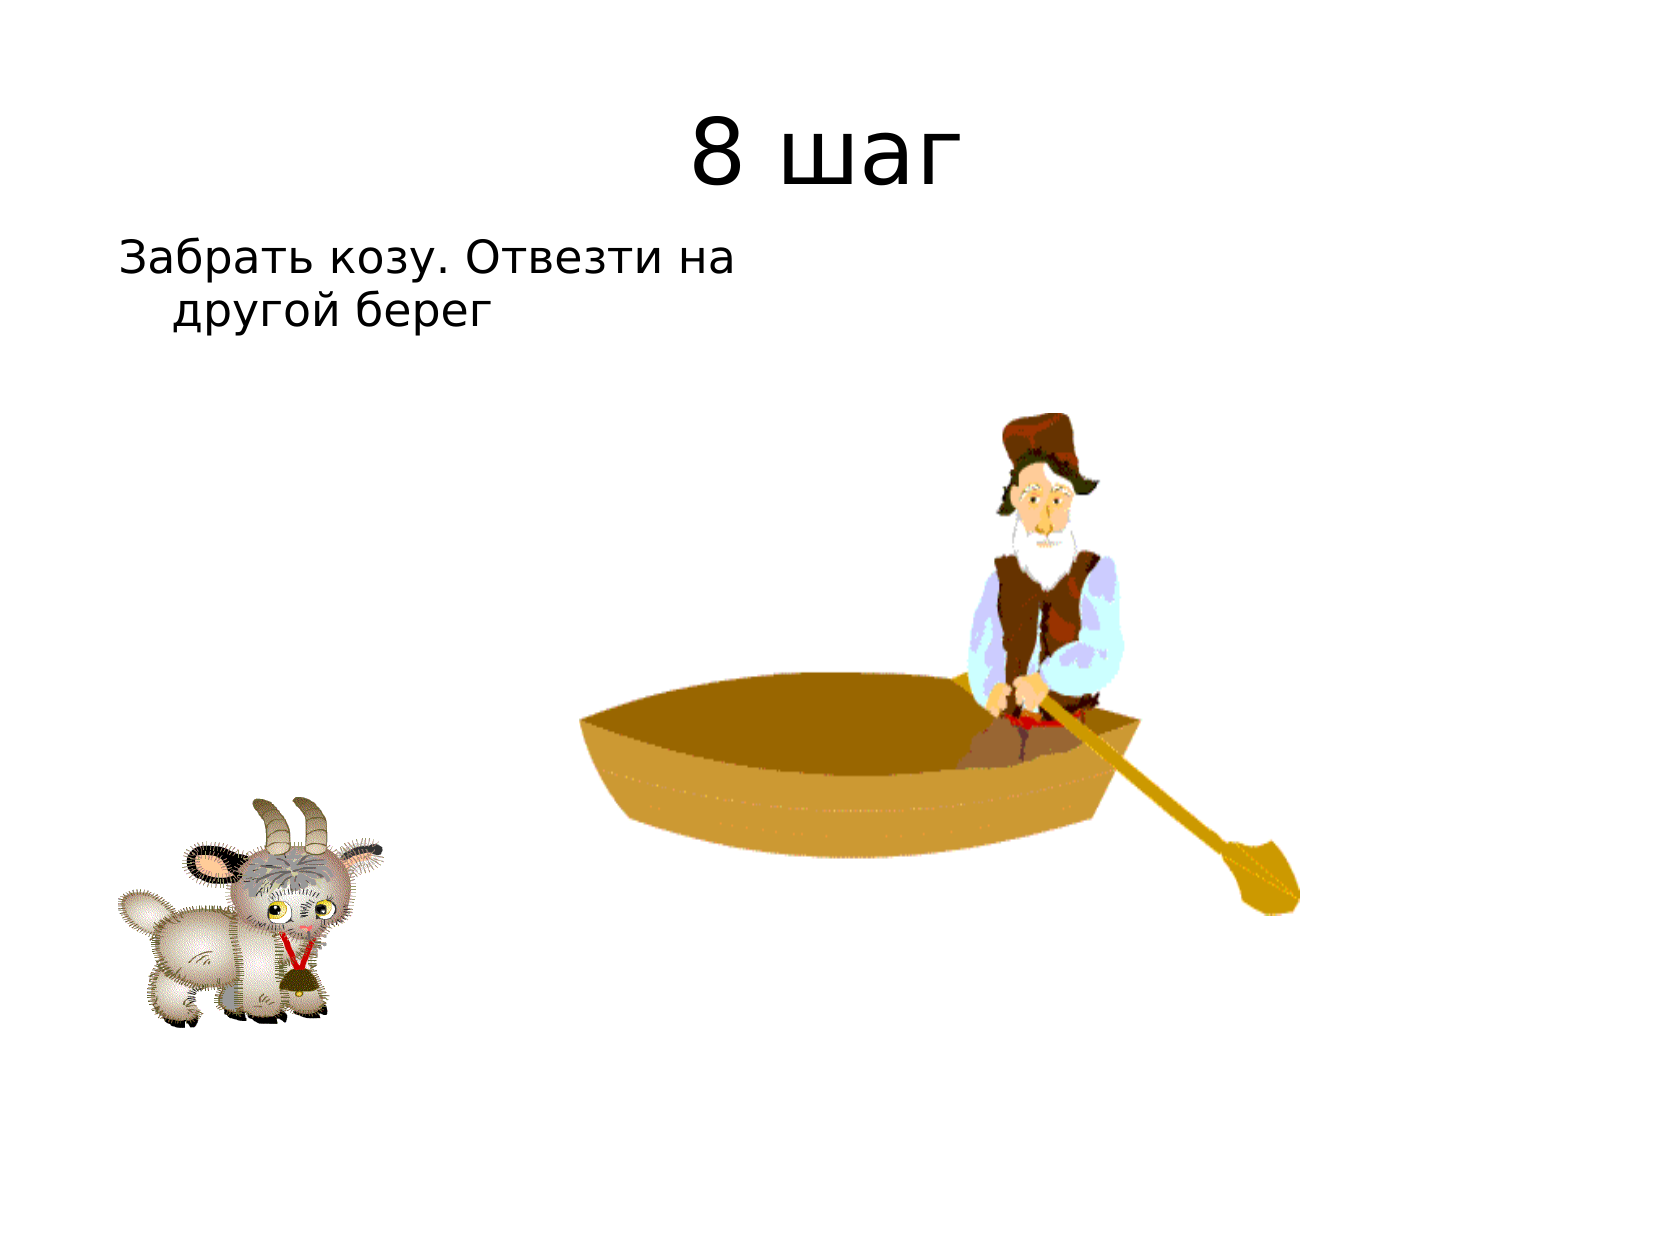

# 8 шаг
Забрать козу. Отвезти на другой берег